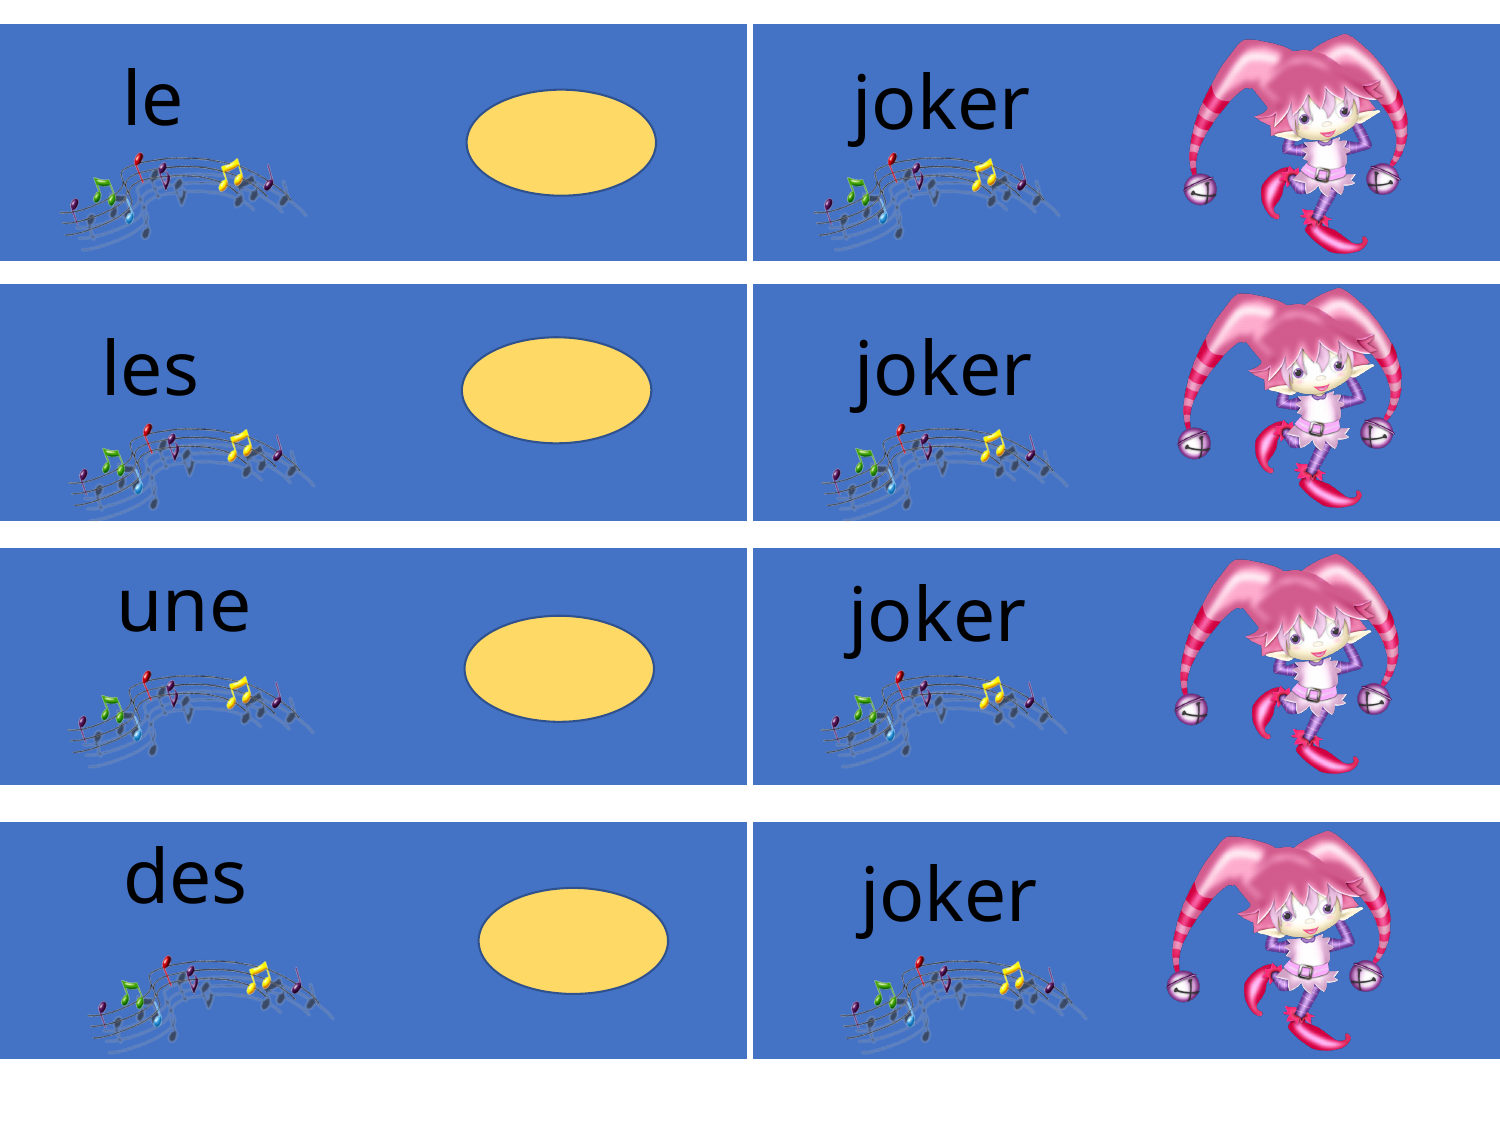

| | |
| --- | --- |
| | |
| --- | --- |
le
joker
| | |
| --- | --- |
| | |
| --- | --- |
les
joker
| | |
| --- | --- |
| | |
| --- | --- |
une
joker
des
| | |
| --- | --- |
| | |
| --- | --- |
joker